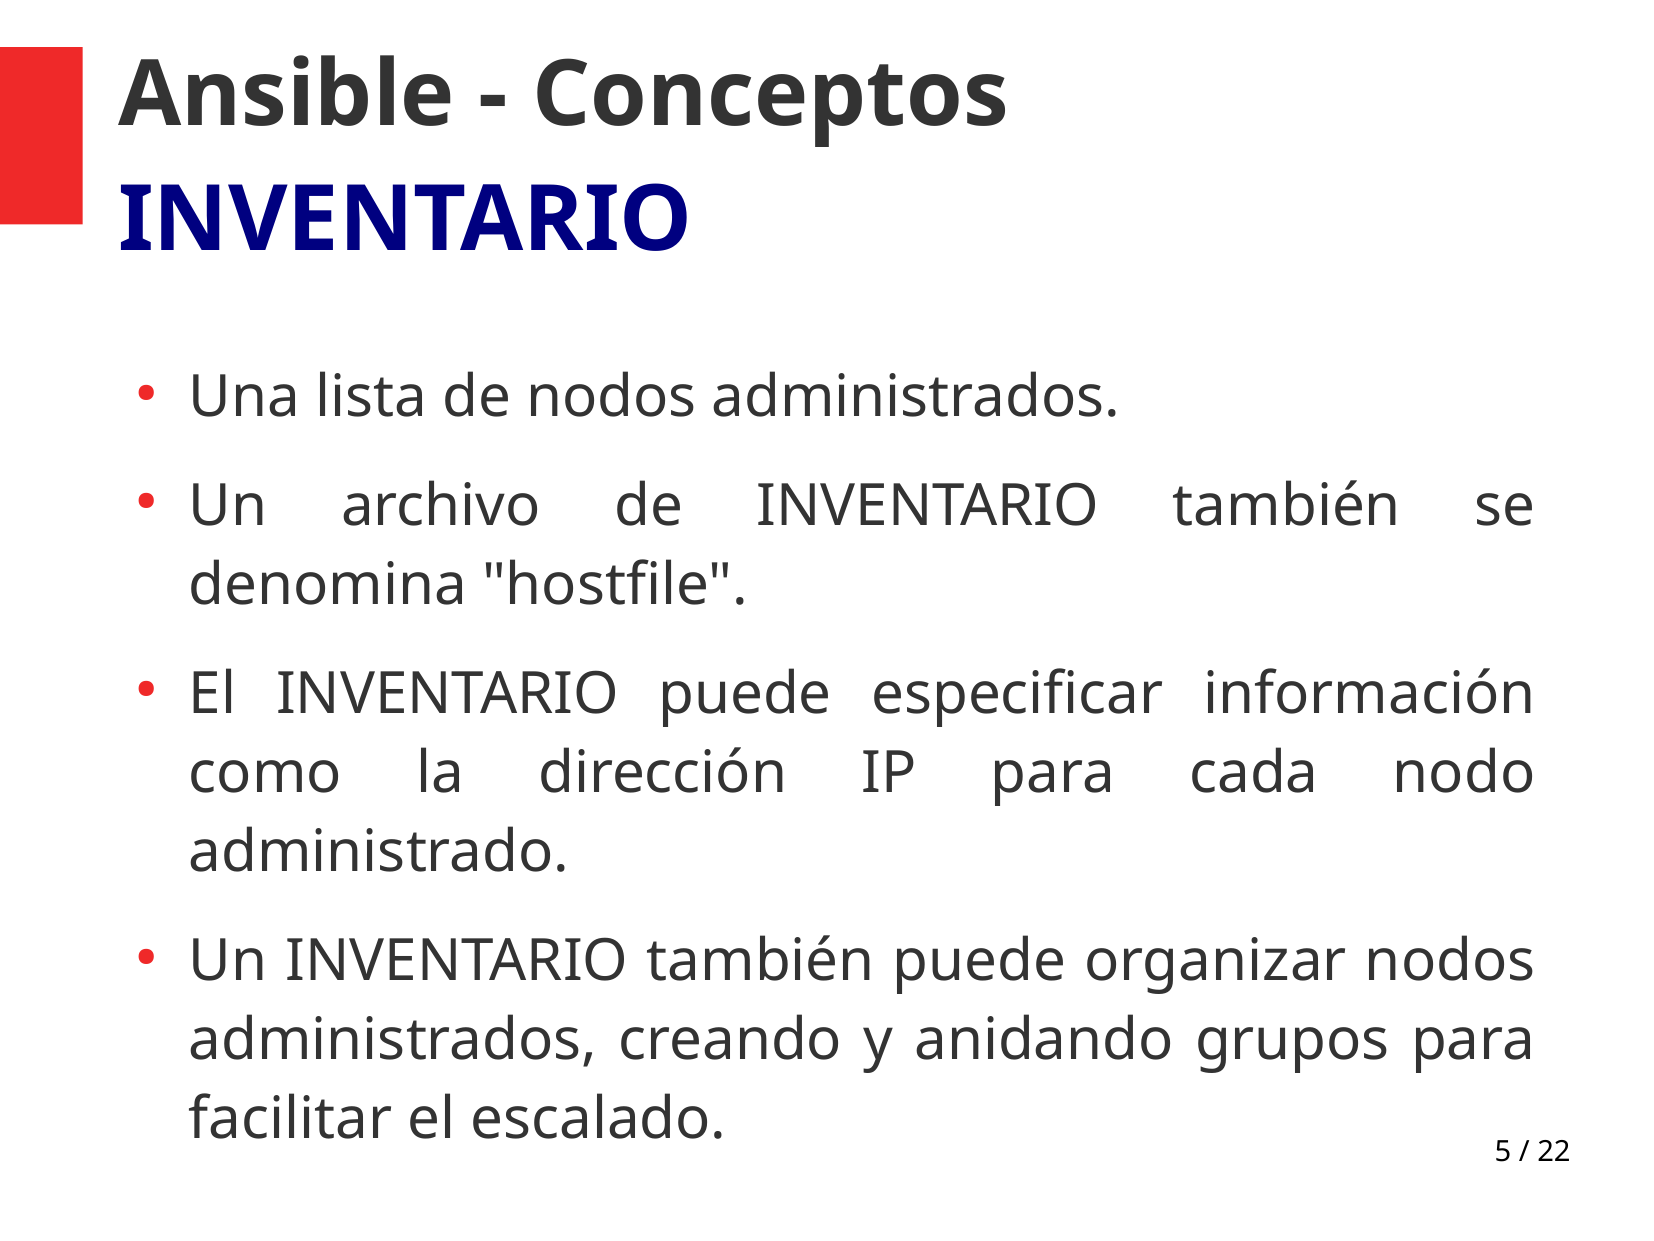

# Ansible - Conceptos INVENTARIO
Una lista de nodos administrados.
Un archivo de INVENTARIO también se denomina "hostfile".
El INVENTARIO puede especificar información como la dirección IP para cada nodo administrado.
Un INVENTARIO también puede organizar nodos administrados, creando y anidando grupos para facilitar el escalado.
5